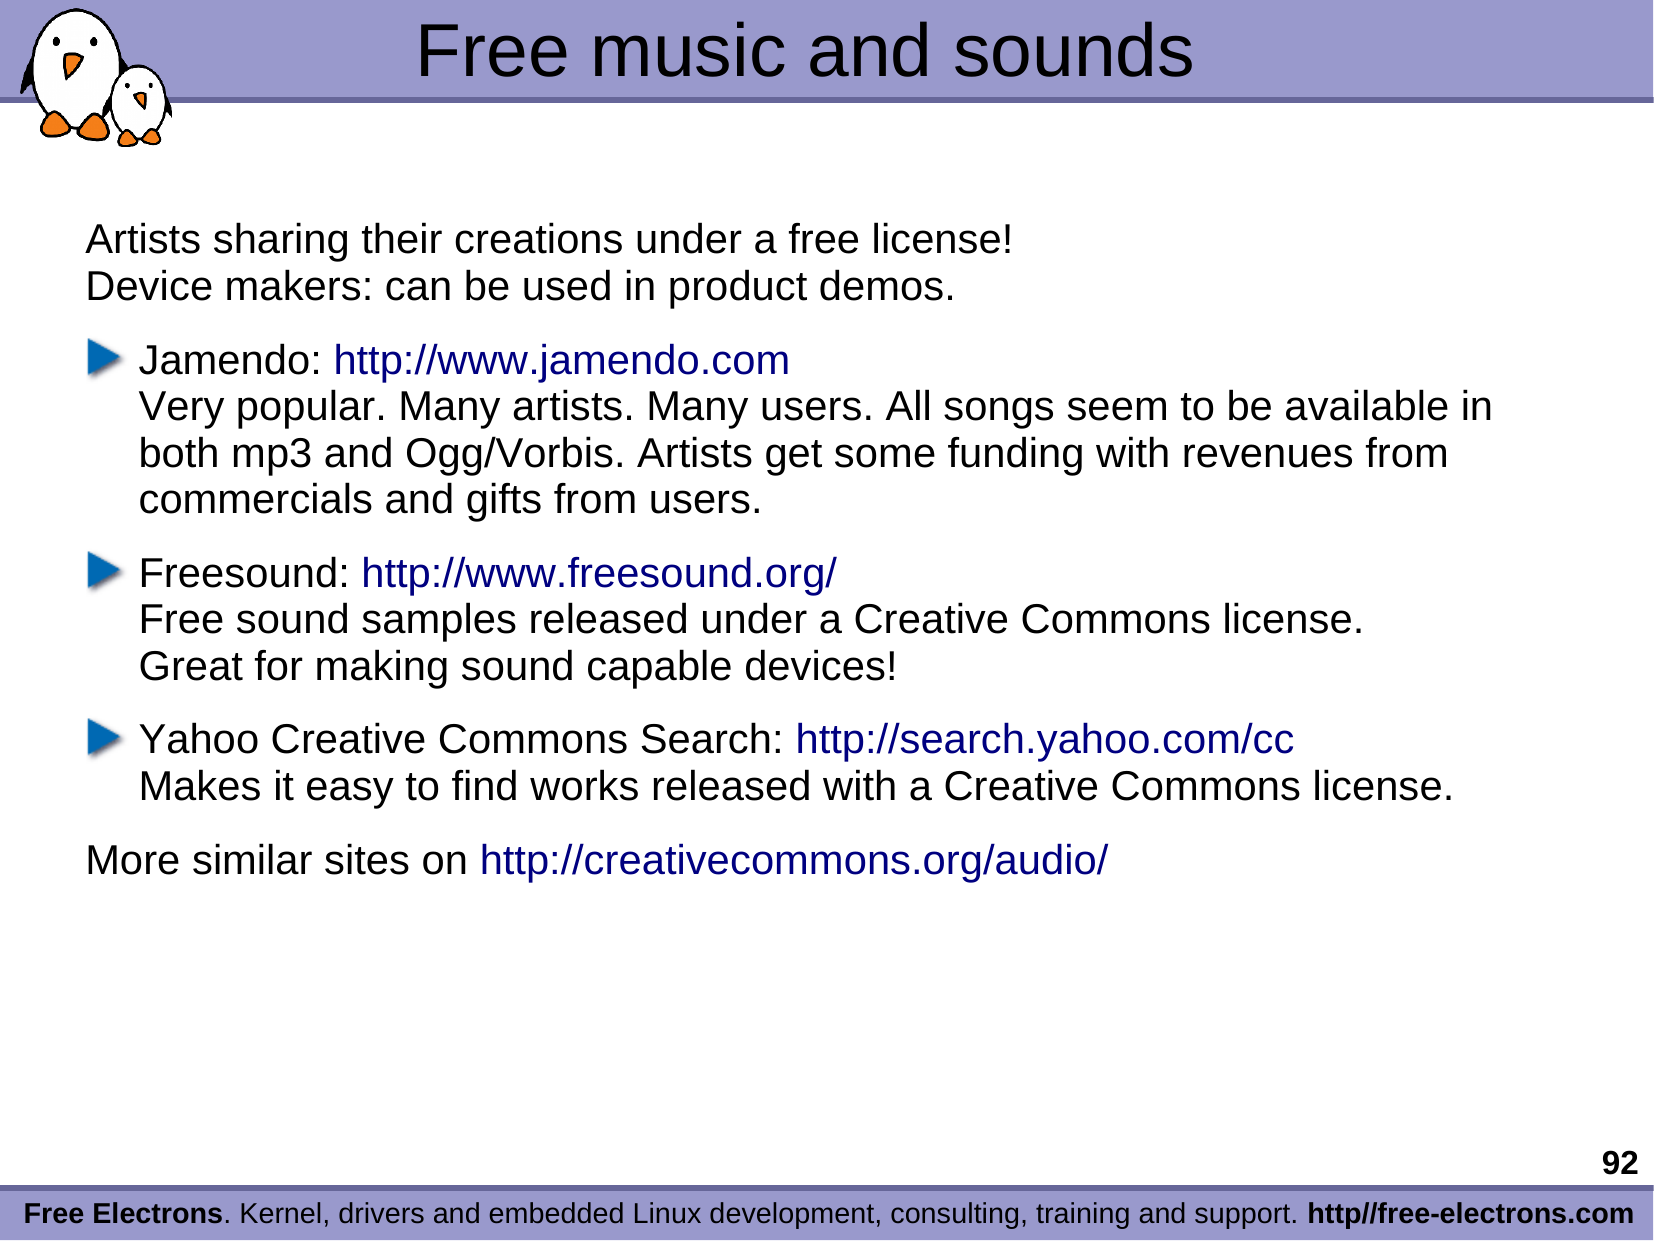

# Free music and sounds
Artists sharing their creations under a free license!
Device makers: can be used in product demos.
Jamendo: http://www.jamendo.com
Very popular. Many artists. Many users. All songs seem to be available in both mp3 and Ogg/Vorbis. Artists get some funding with revenues from commercials and gifts from users.
Freesound: http://www.freesound.org/
Free sound samples released under a Creative Commons license.
Great for making sound capable devices!
Yahoo Creative Commons Search: http://search.yahoo.com/cc
Makes it easy to find works released with a Creative Commons license.
More similar sites on http://creativecommons.org/audio/